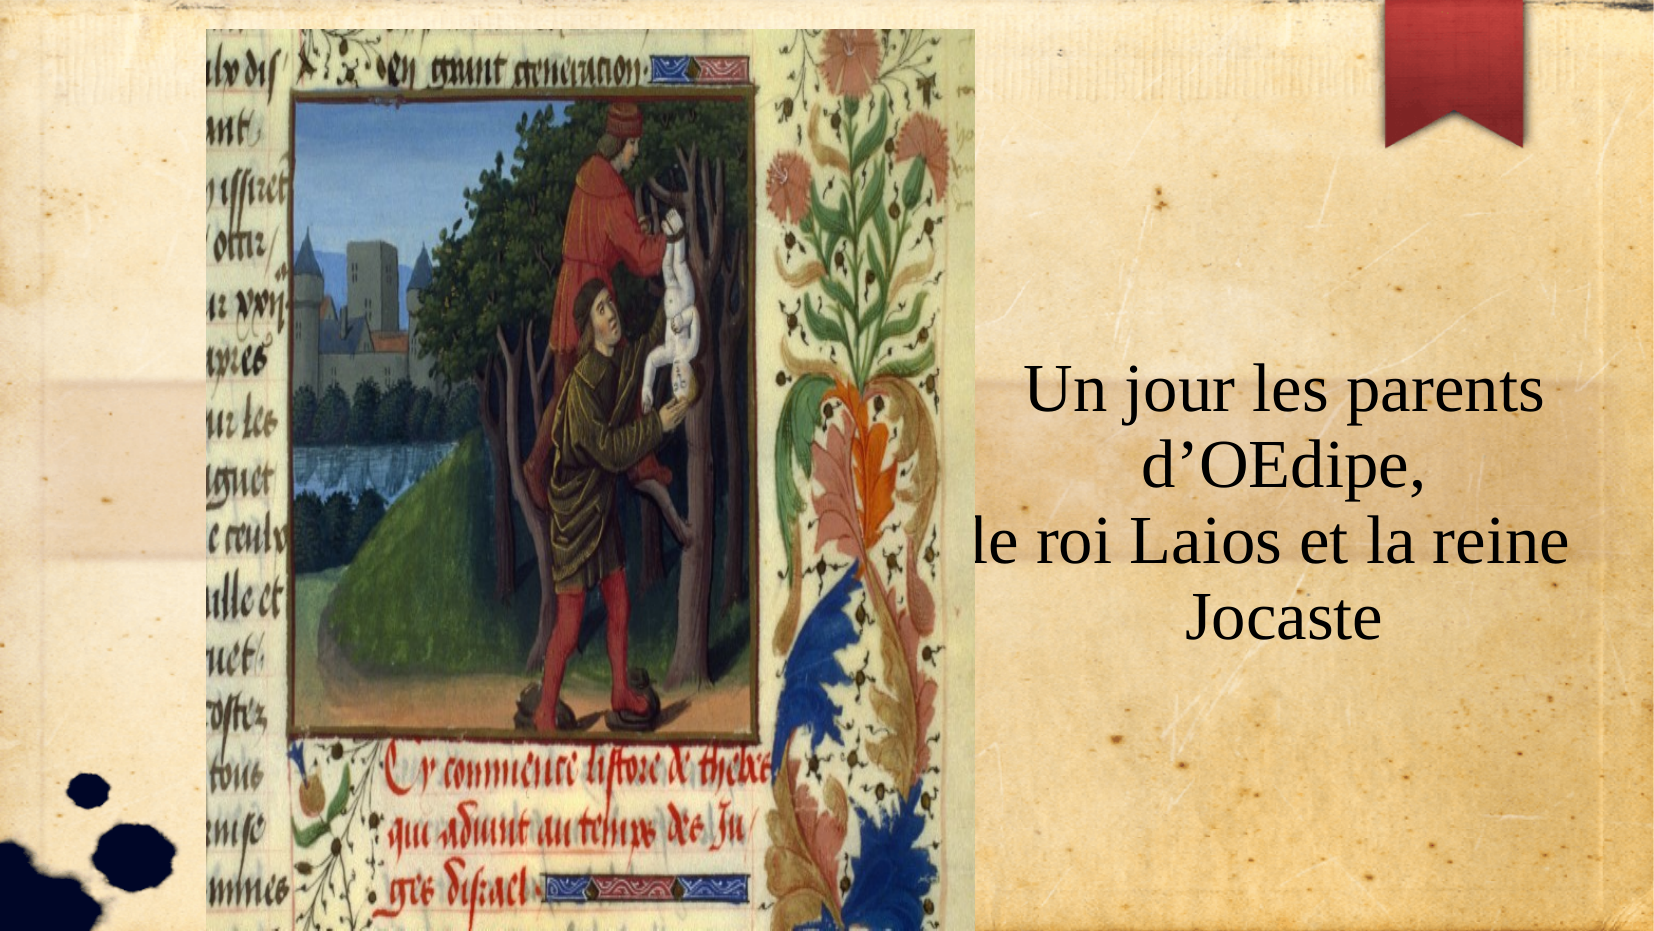

# Un jour les parents d’OEdipe, le roi Laios et la reine 	Jocaste